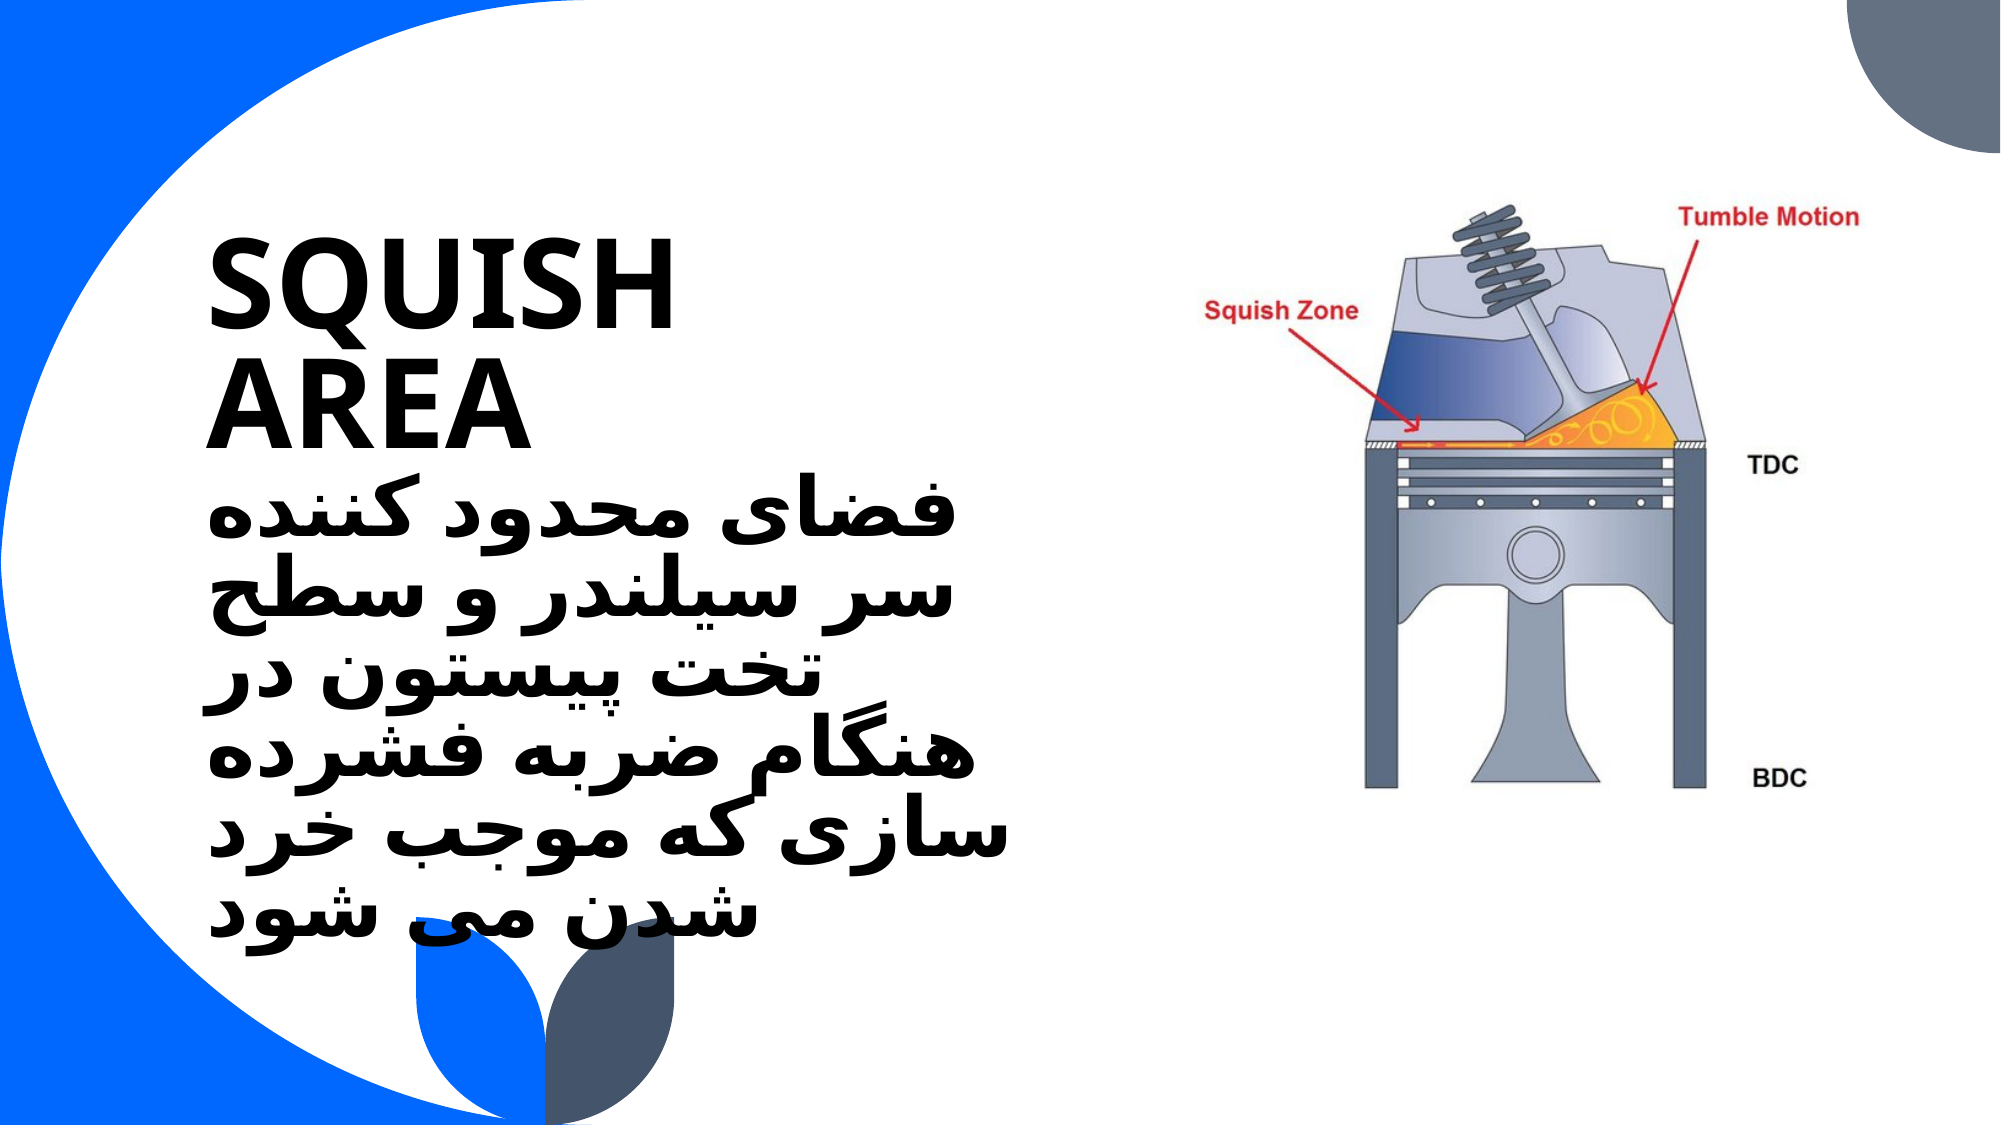

# SQUISH AREA فضای محدود کننده سر سیلندر و سطح تخت پیستون در هنگام ضربه فشرده سازی که موجب خرد شدن می شود